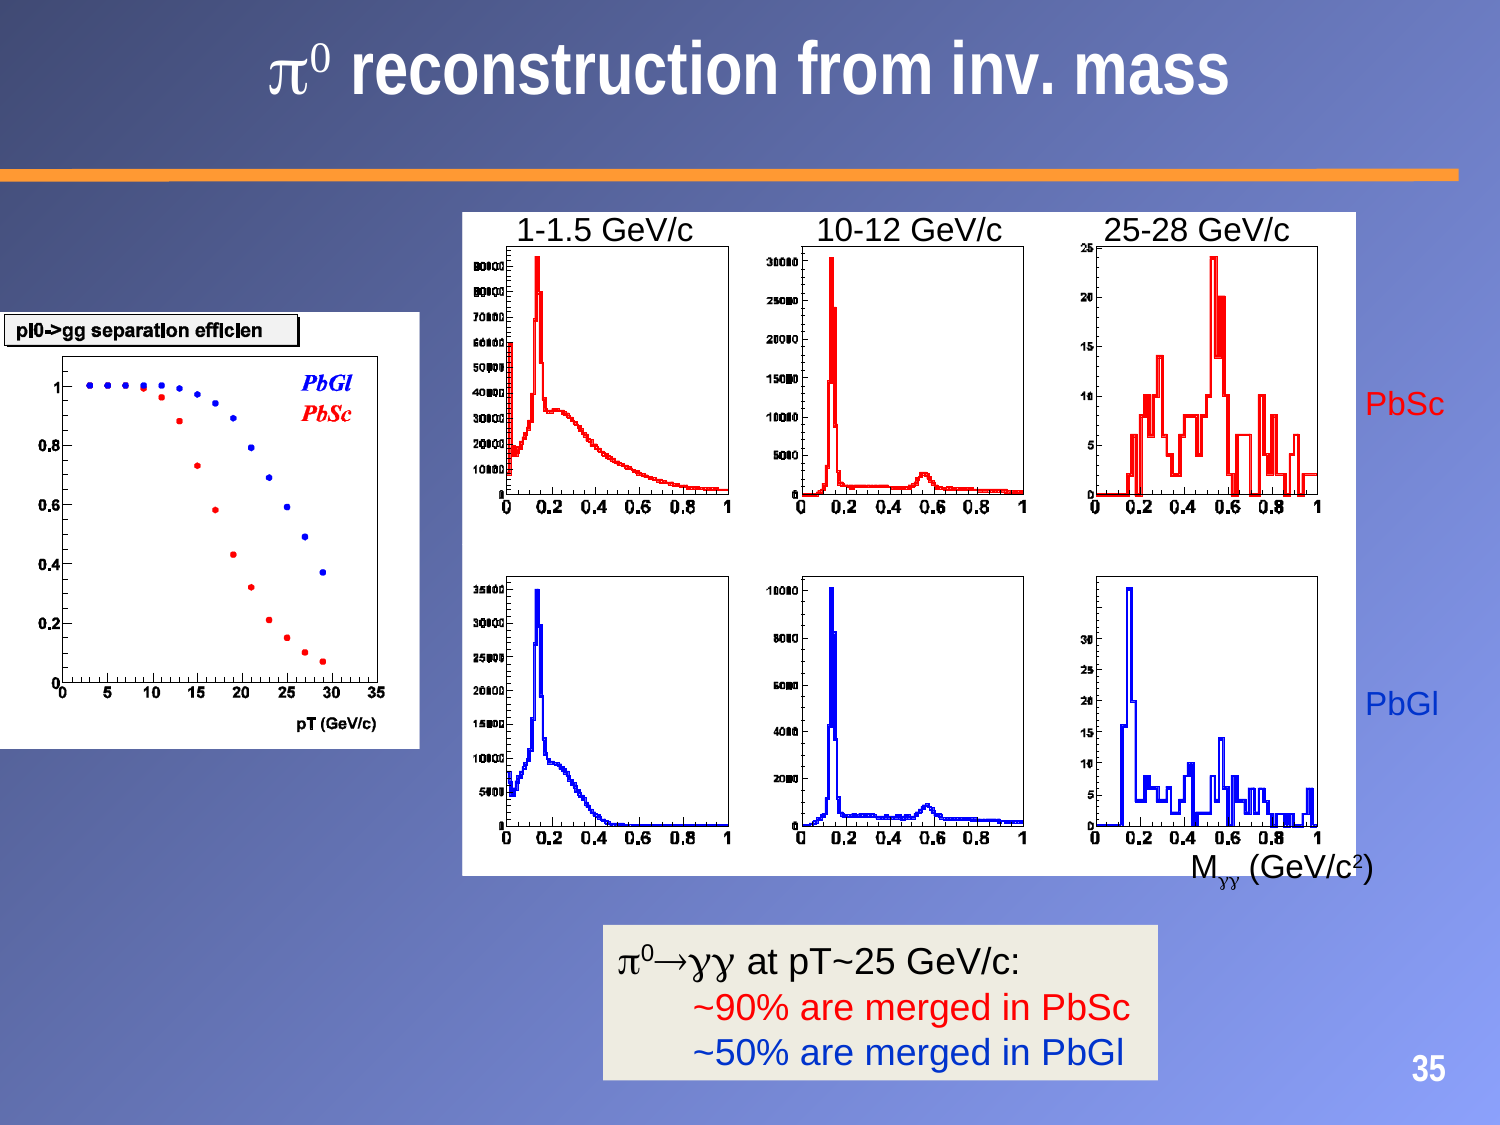

0 reconstruction from inv. mass
1-1.5 GeV/c
10-12 GeV/c
25-28 GeV/c
PbSc
PbGl
M (GeV/c2)
0 at pT~25 GeV/c:
	~90% are merged in PbSc
	~50% are merged in PbGl
35